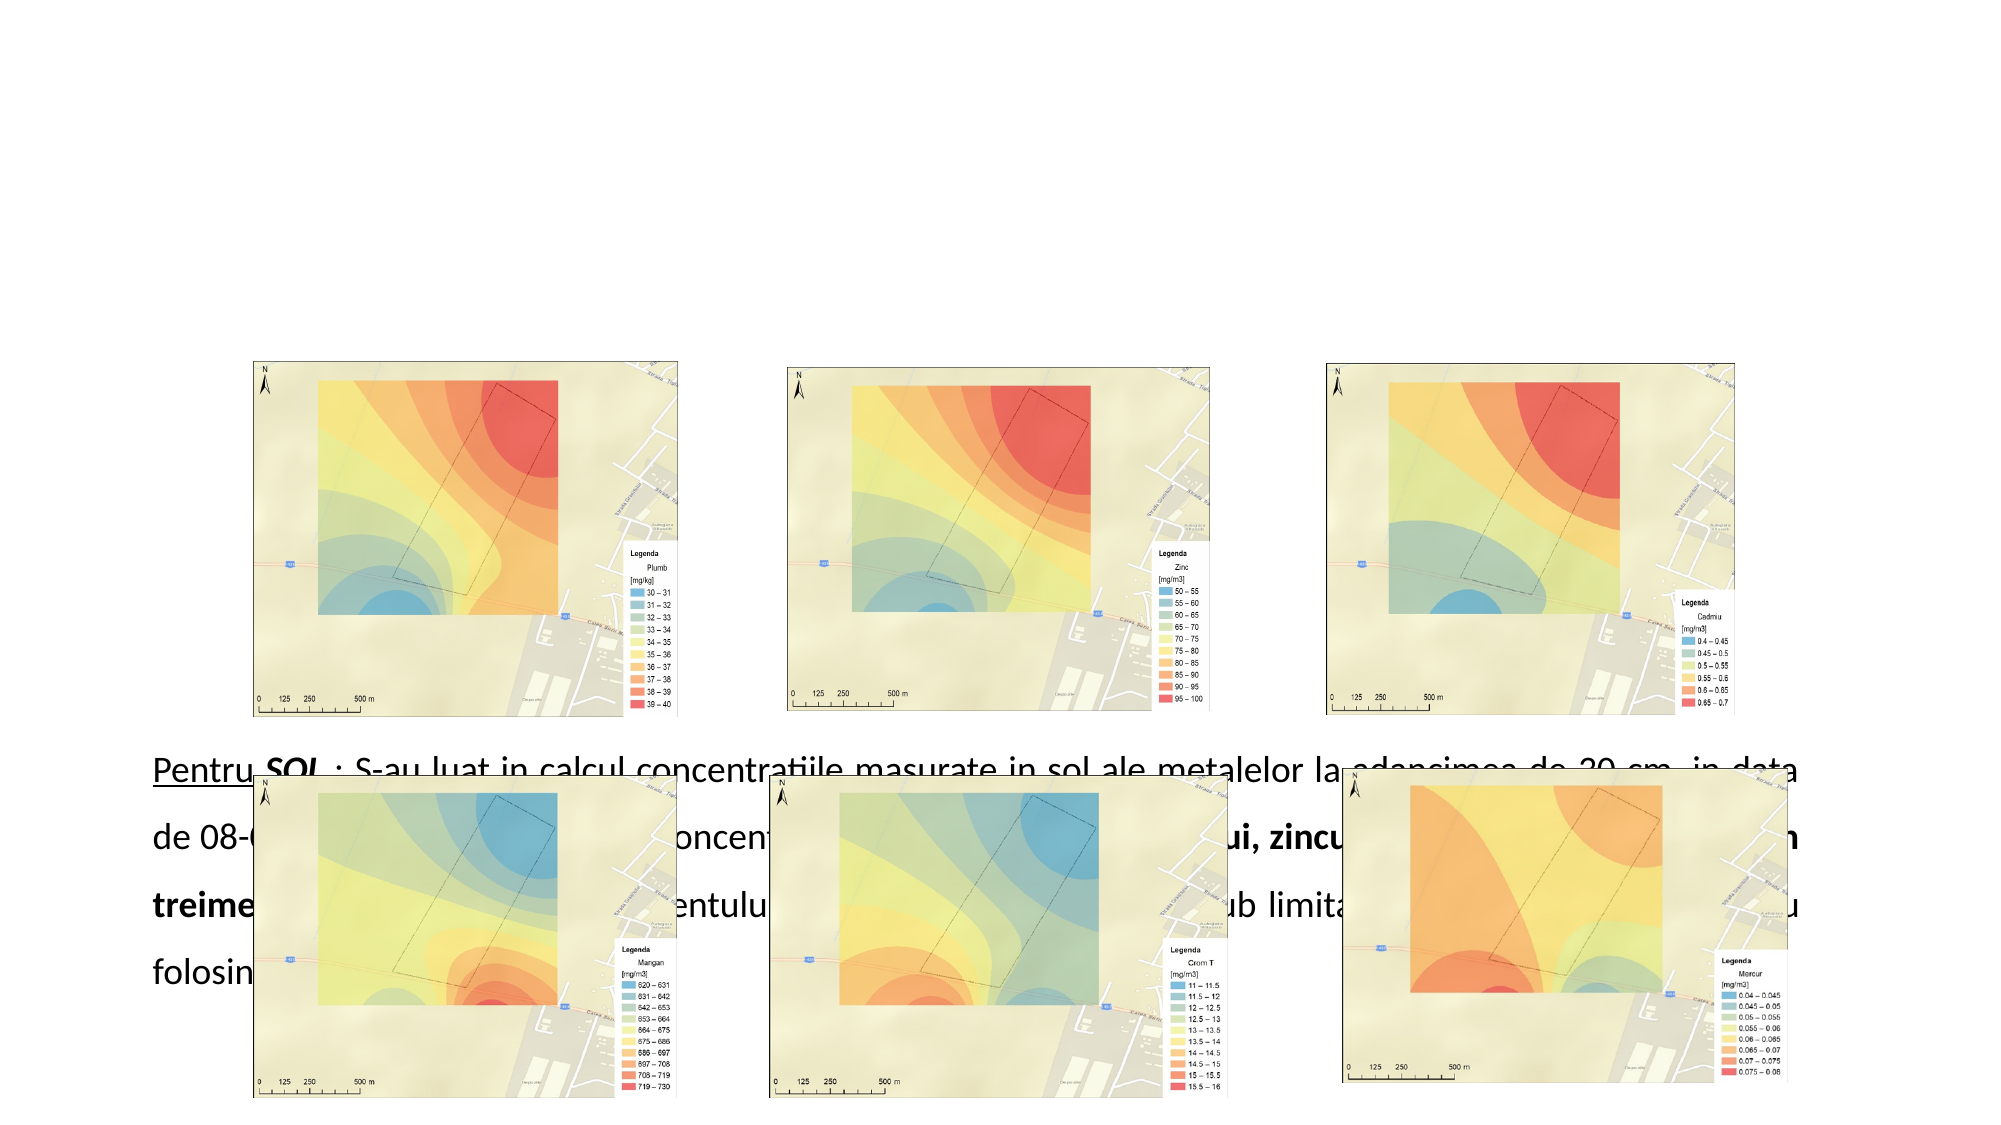

# Pentru SOL : S-au luat in calcul concentratiile masurate in sol ale metalelor la adancimea de 30 cm, in data de 08-09.01.2018. Cele mai mari concentratii de predictie ale plumbului, zincului si cadmiului se situeaza in treimea de Nord Est a amplasamentului studiat și se situează mult sub limita de alertă pentru terenuri cu folosință sensiblilă